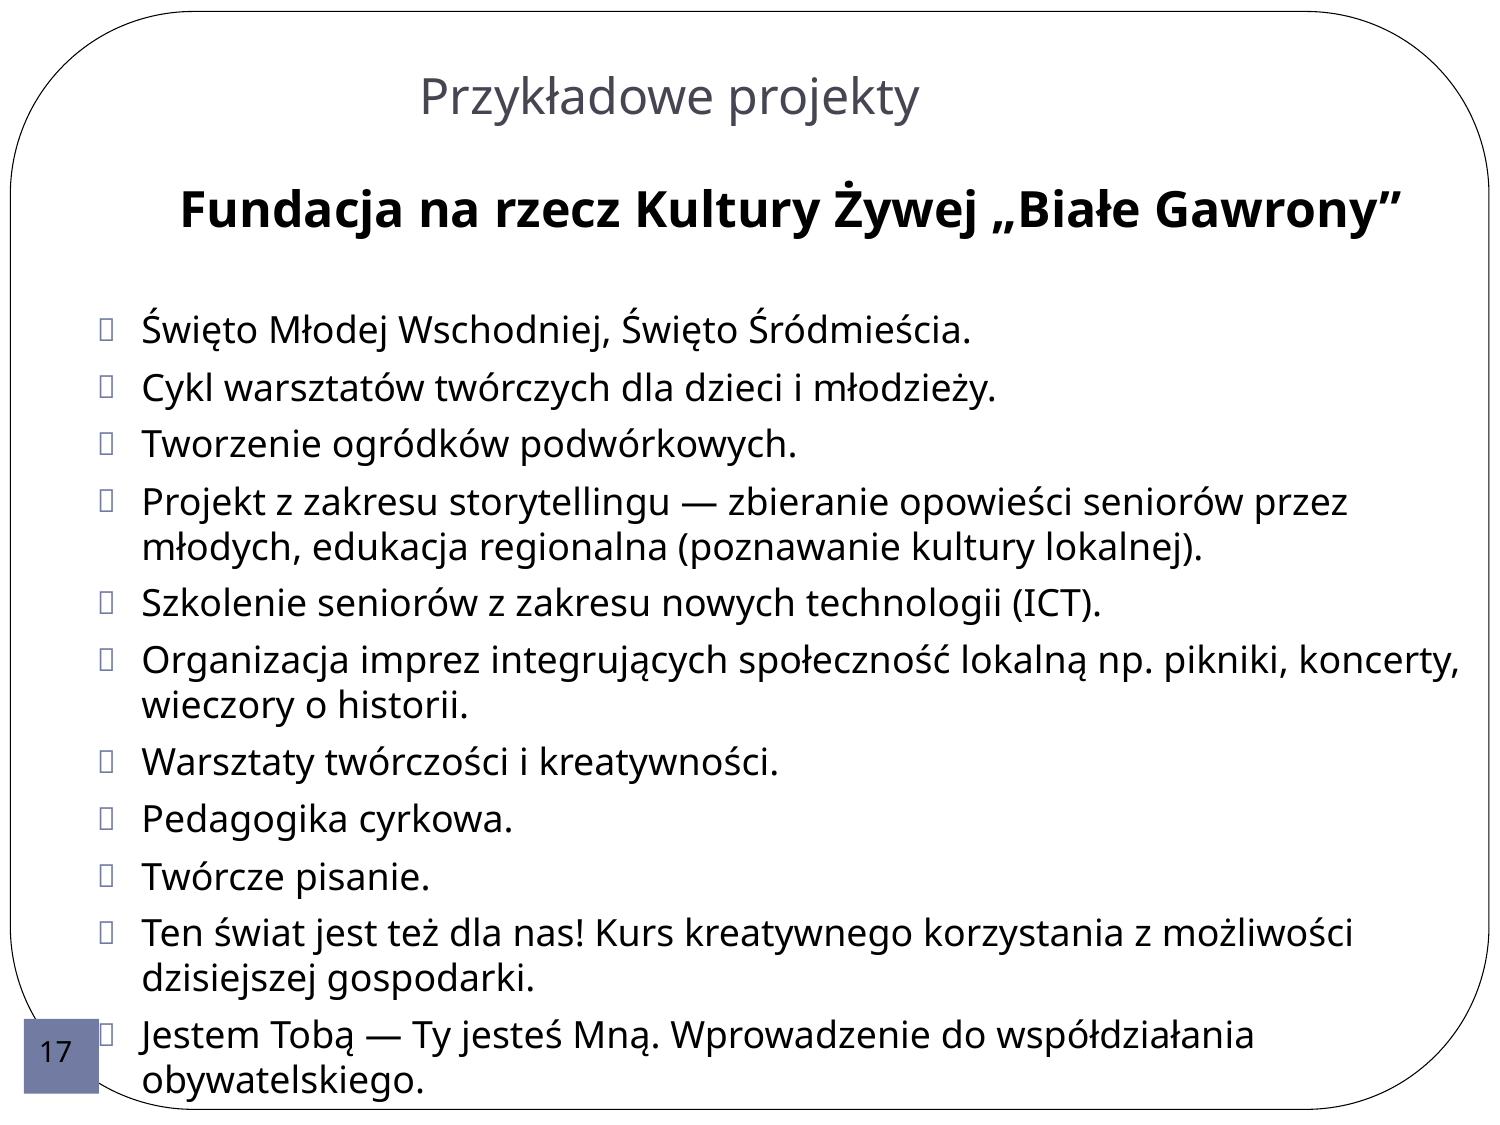

# Przykładowe projekty
Fundacja na rzecz Kultury Żywej „Białe Gawrony”
Święto Młodej Wschodniej, Święto Śródmieścia.
Cykl warsztatów twórczych dla dzieci i młodzieży.
Tworzenie ogródków podwórkowych.
Projekt z zakresu storytellingu — zbieranie opowieści seniorów przez młodych, edukacja regionalna (poznawanie kultury lokalnej).
Szkolenie seniorów z zakresu nowych technologii (ICT).
Organizacja imprez integrujących społeczność lokalną np. pikniki, koncerty, wieczory o historii.
Warsztaty twórczości i kreatywności.
Pedagogika cyrkowa.
Twórcze pisanie.
Ten świat jest też dla nas! Kurs kreatywnego korzystania z możliwości dzisiejszej gospodarki.
Jestem Tobą — Ty jesteś Mną. Wprowadzenie do współdziałania obywatelskiego.